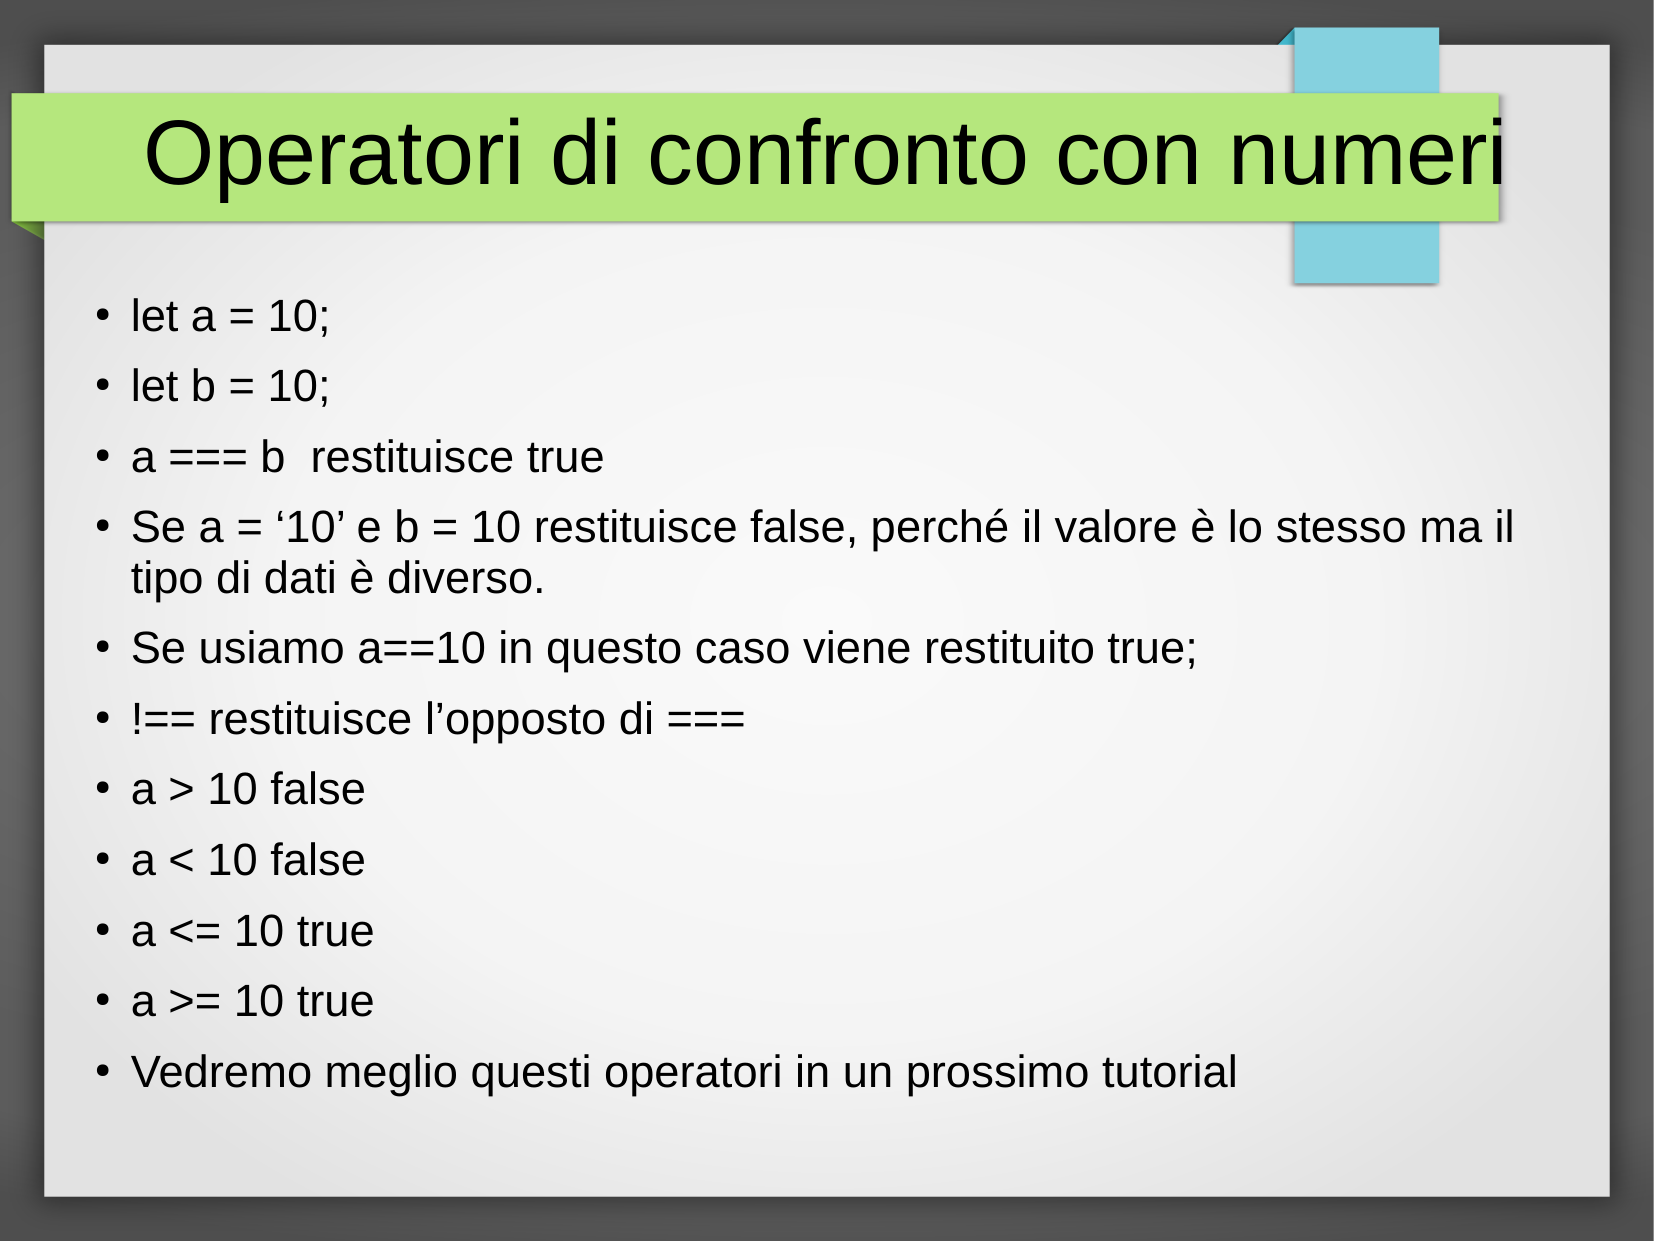

# Operatori di confronto con numeri
let a = 10;
let b = 10;
a === b restituisce true
Se a = ‘10’ e b = 10 restituisce false, perché il valore è lo stesso ma il tipo di dati è diverso.
Se usiamo a==10 in questo caso viene restituito true;
!== restituisce l’opposto di ===
a > 10 false
a < 10 false
a <= 10 true
a >= 10 true
Vedremo meglio questi operatori in un prossimo tutorial